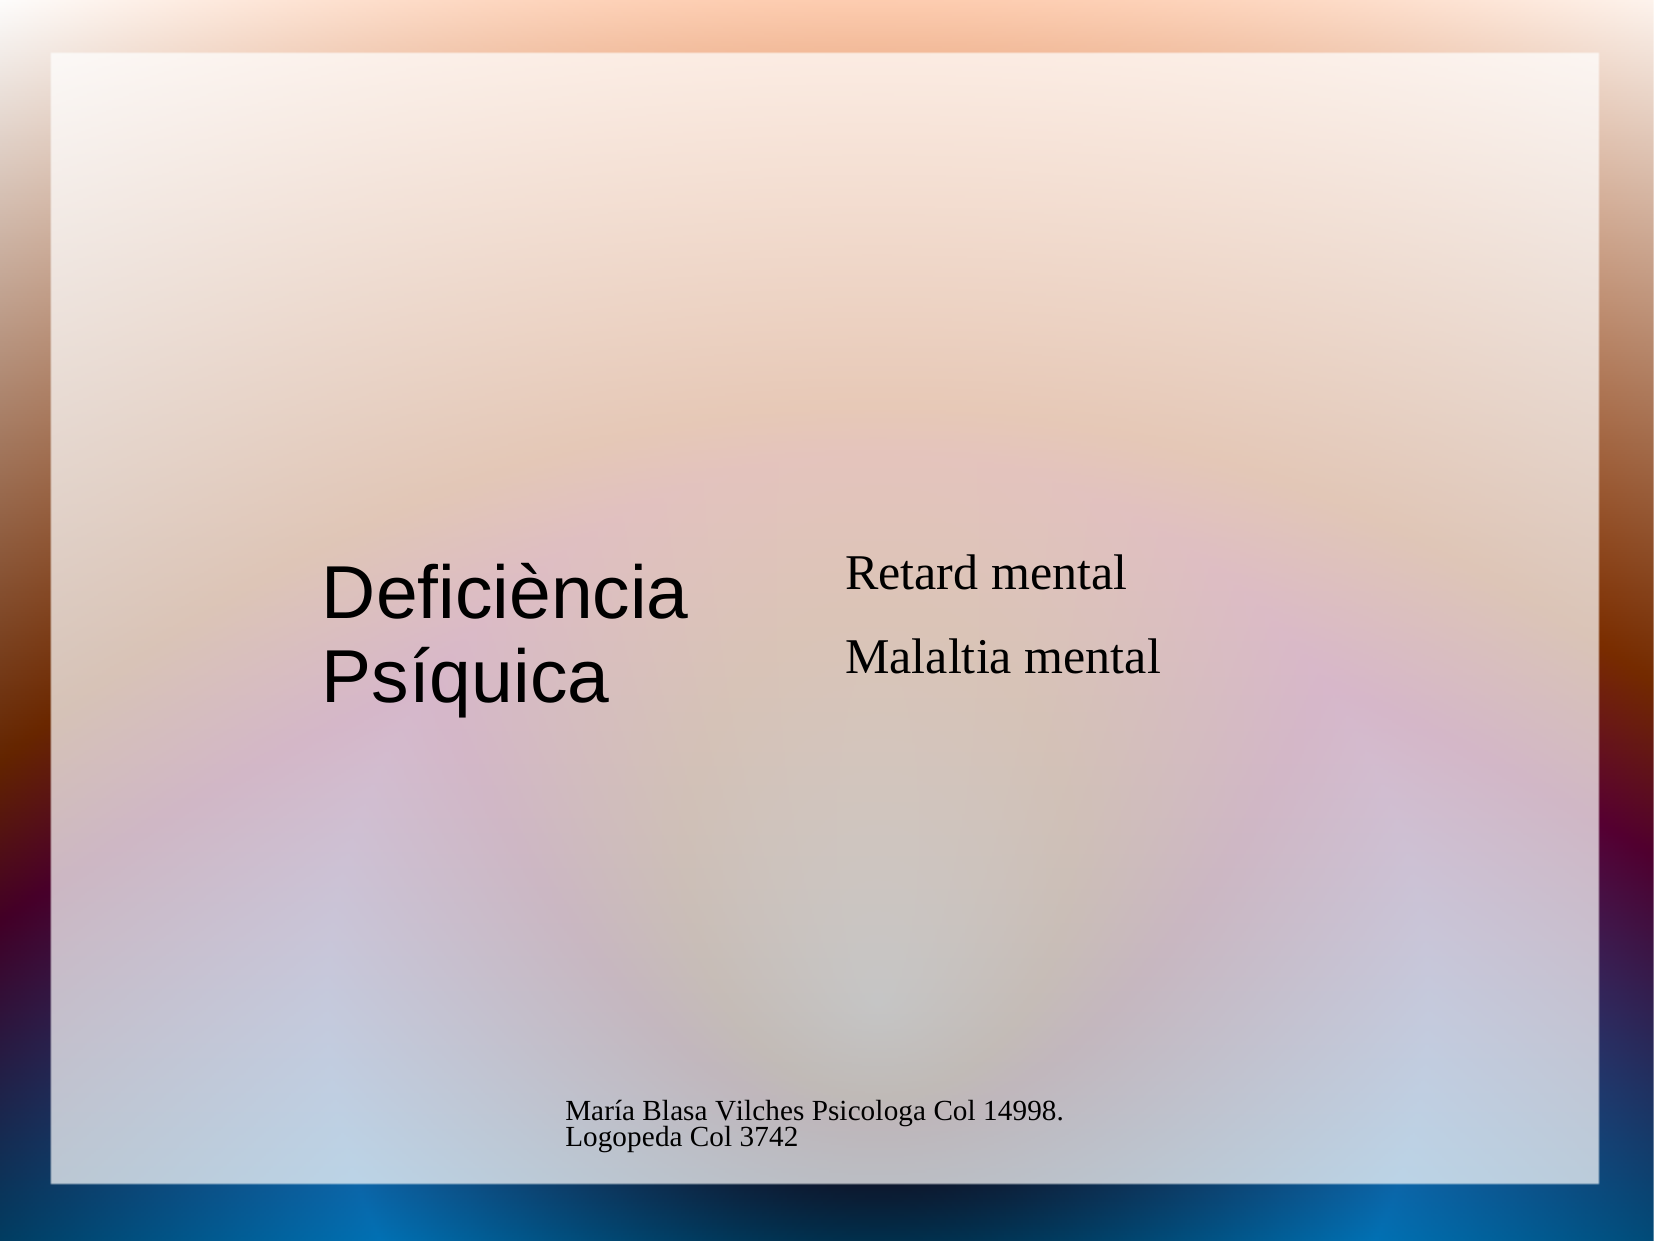

#
Retard mental
Malaltia mental
Deficiència Psíquica
María Blasa Vilches Psicologa Col 14998. Logopeda Col 3742